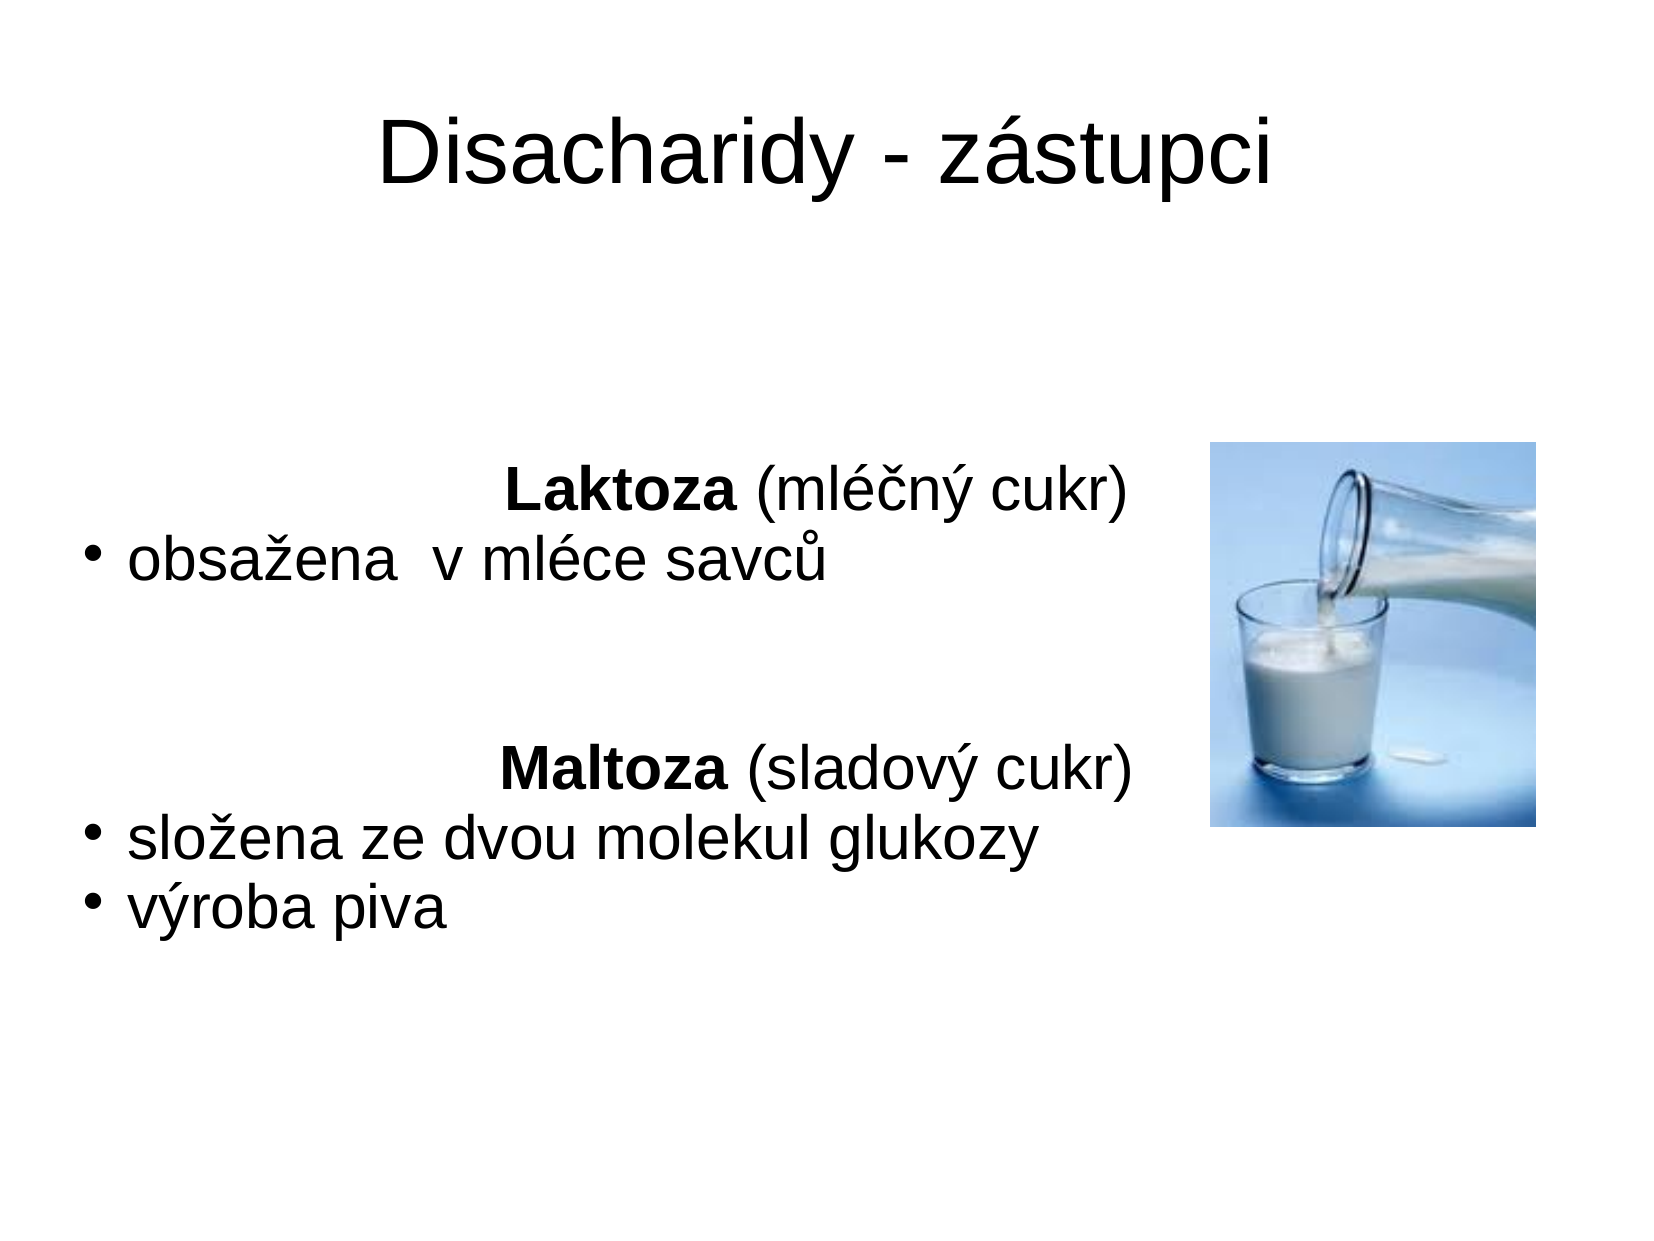

# Disacharidy - zástupci
Laktoza (mléčný cukr)
 obsažena v mléce savců
Maltoza (sladový cukr)
 složena ze dvou molekul glukozy
 výroba piva